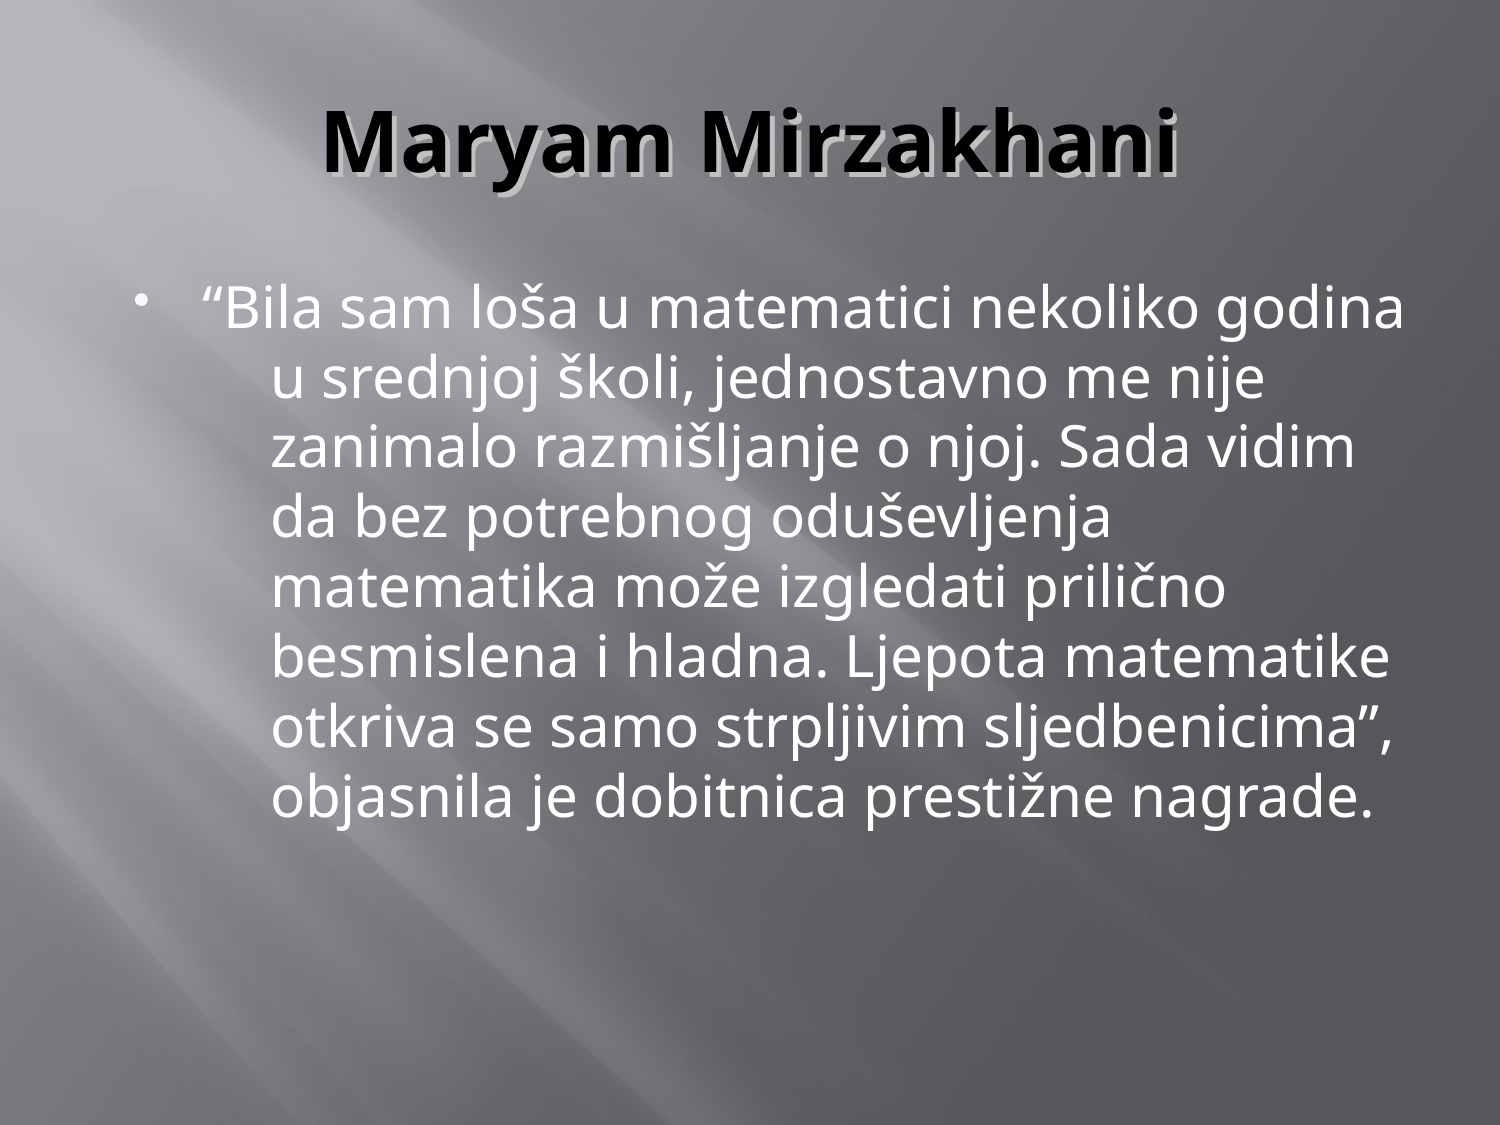

# Maryam Mirzakhani
“Bila sam loša u matematici nekoliko godina u srednjoj školi, jednostavno me nije zanimalo razmišljanje o njoj. Sada vidim da bez potrebnog oduševljenja matematika može izgledati prilično besmislena i hladna. Ljepota matematike otkriva se samo strpljivim sljedbenicima”, objasnila je dobitnica prestižne nagrade.